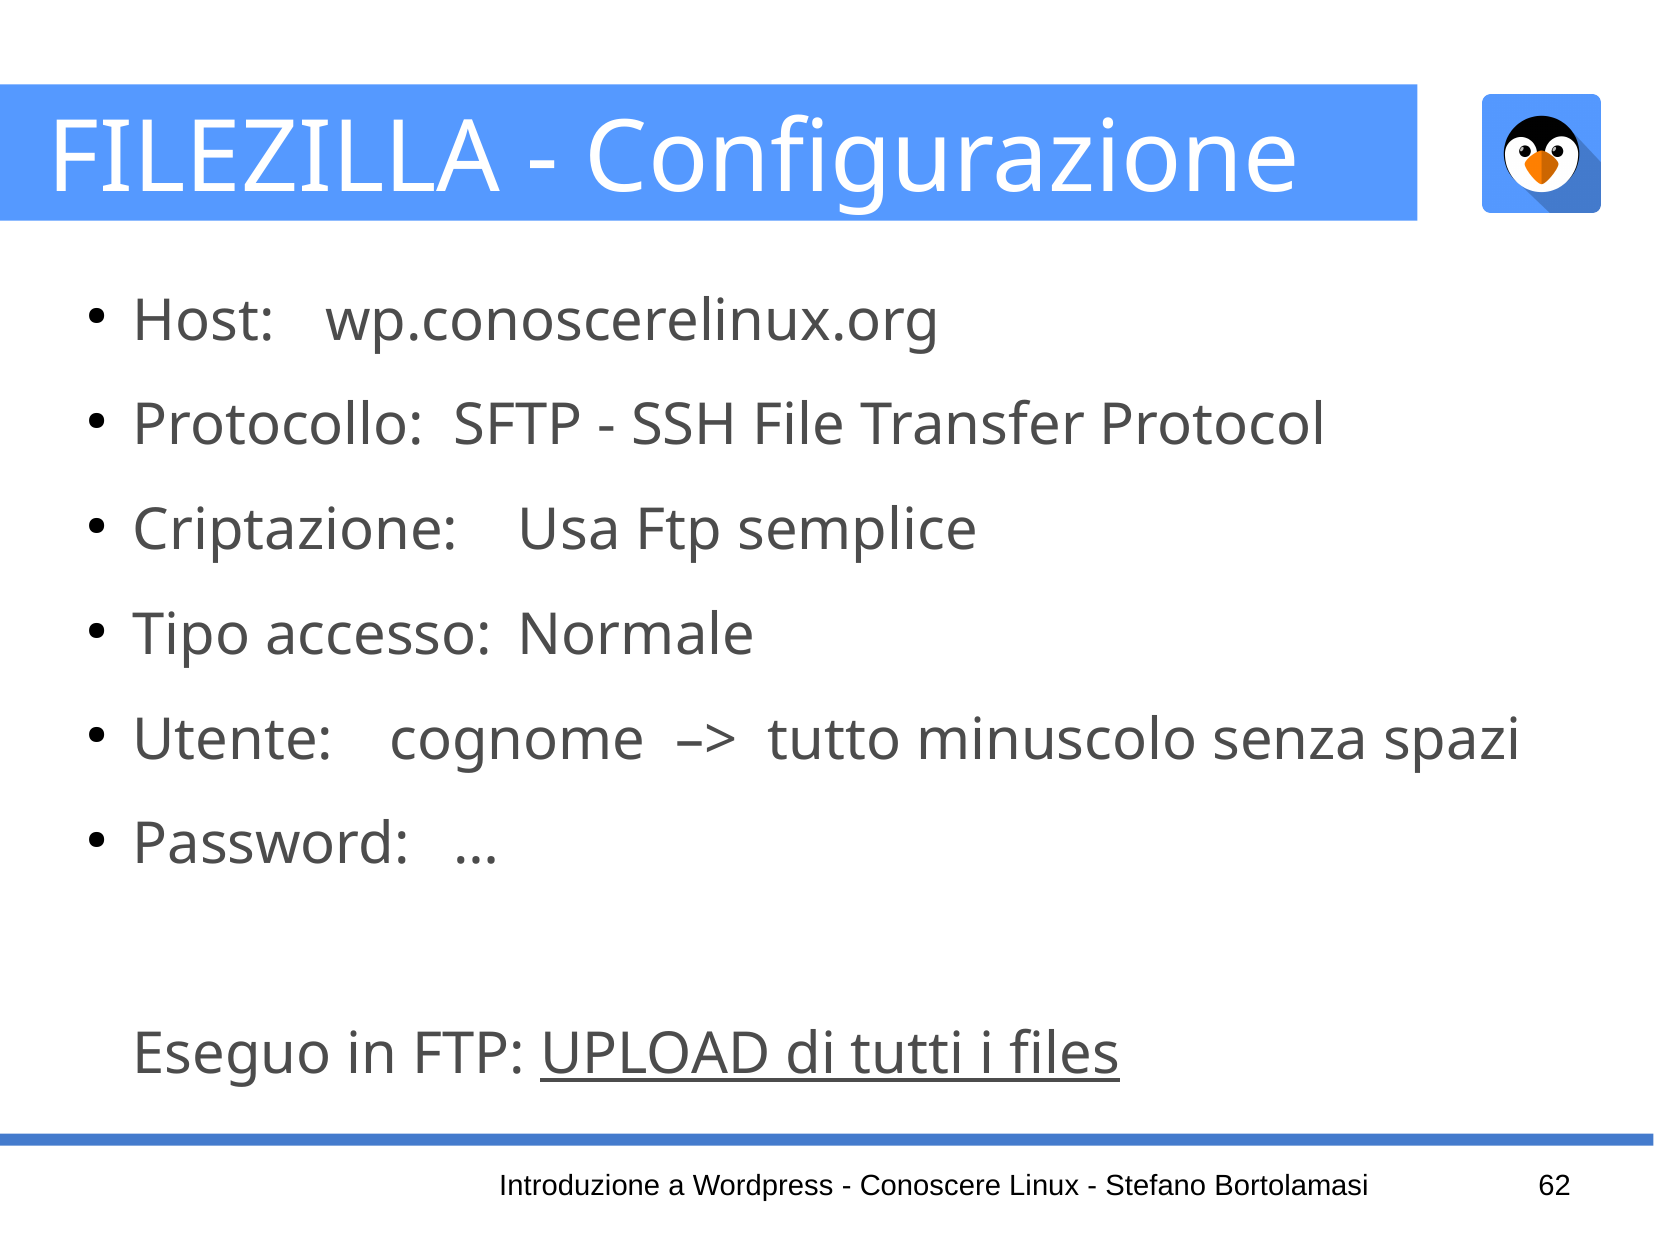

# FILEZILLA - Configurazione
Host: 	wp.conoscerelinux.org
Protocollo: 	SFTP - SSH File Transfer Protocol
Criptazione:	Usa Ftp semplice
Tipo accesso:	Normale
Utente:	cognome –> tutto minuscolo senza spazi
Password:		…
Eseguo in FTP: UPLOAD di tutti i files
Introduzione a Wordpress - Conoscere Linux - Stefano Bortolamasi
62